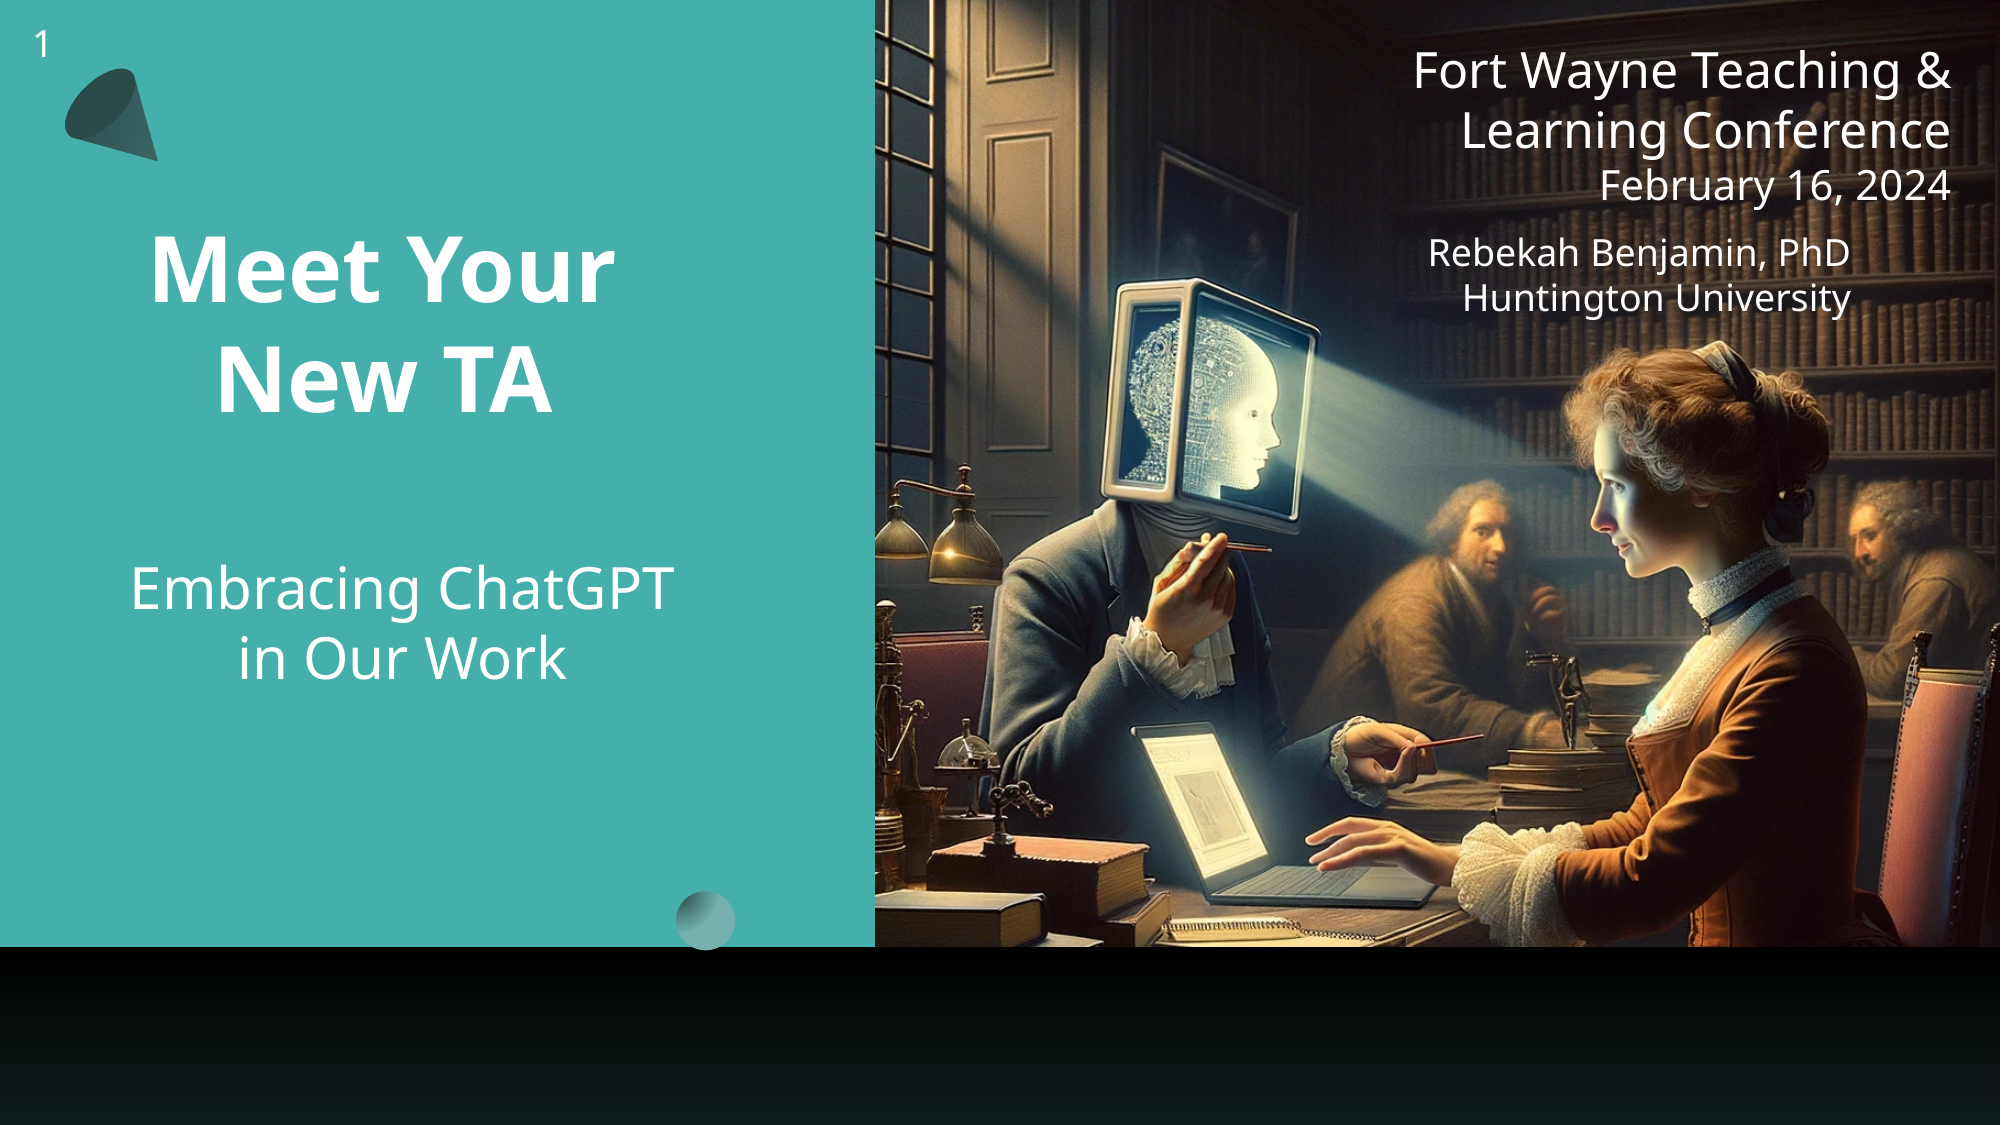

Fort Wayne Teaching & Learning Conference February 16, 2024
# Meet Your New TA
Rebekah Benjamin, PhD
Huntington University
Embracing ChatGPT in Our Work